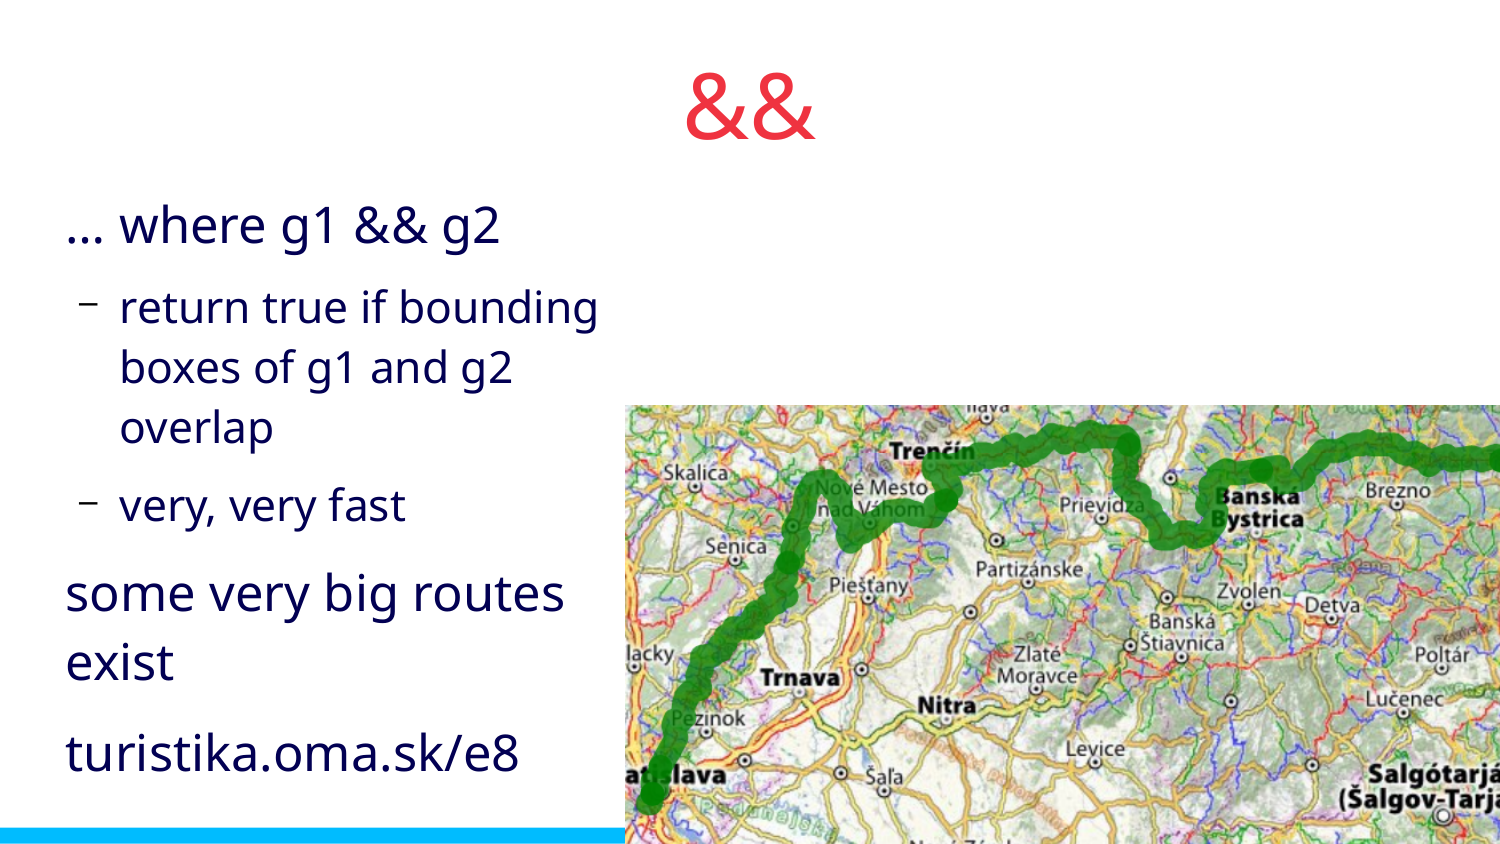

# &&
… where g1 && g2
return true if bounding boxes of g1 and g2 overlap
very, very fast
some very big routes exist
turistika.oma.sk/e8